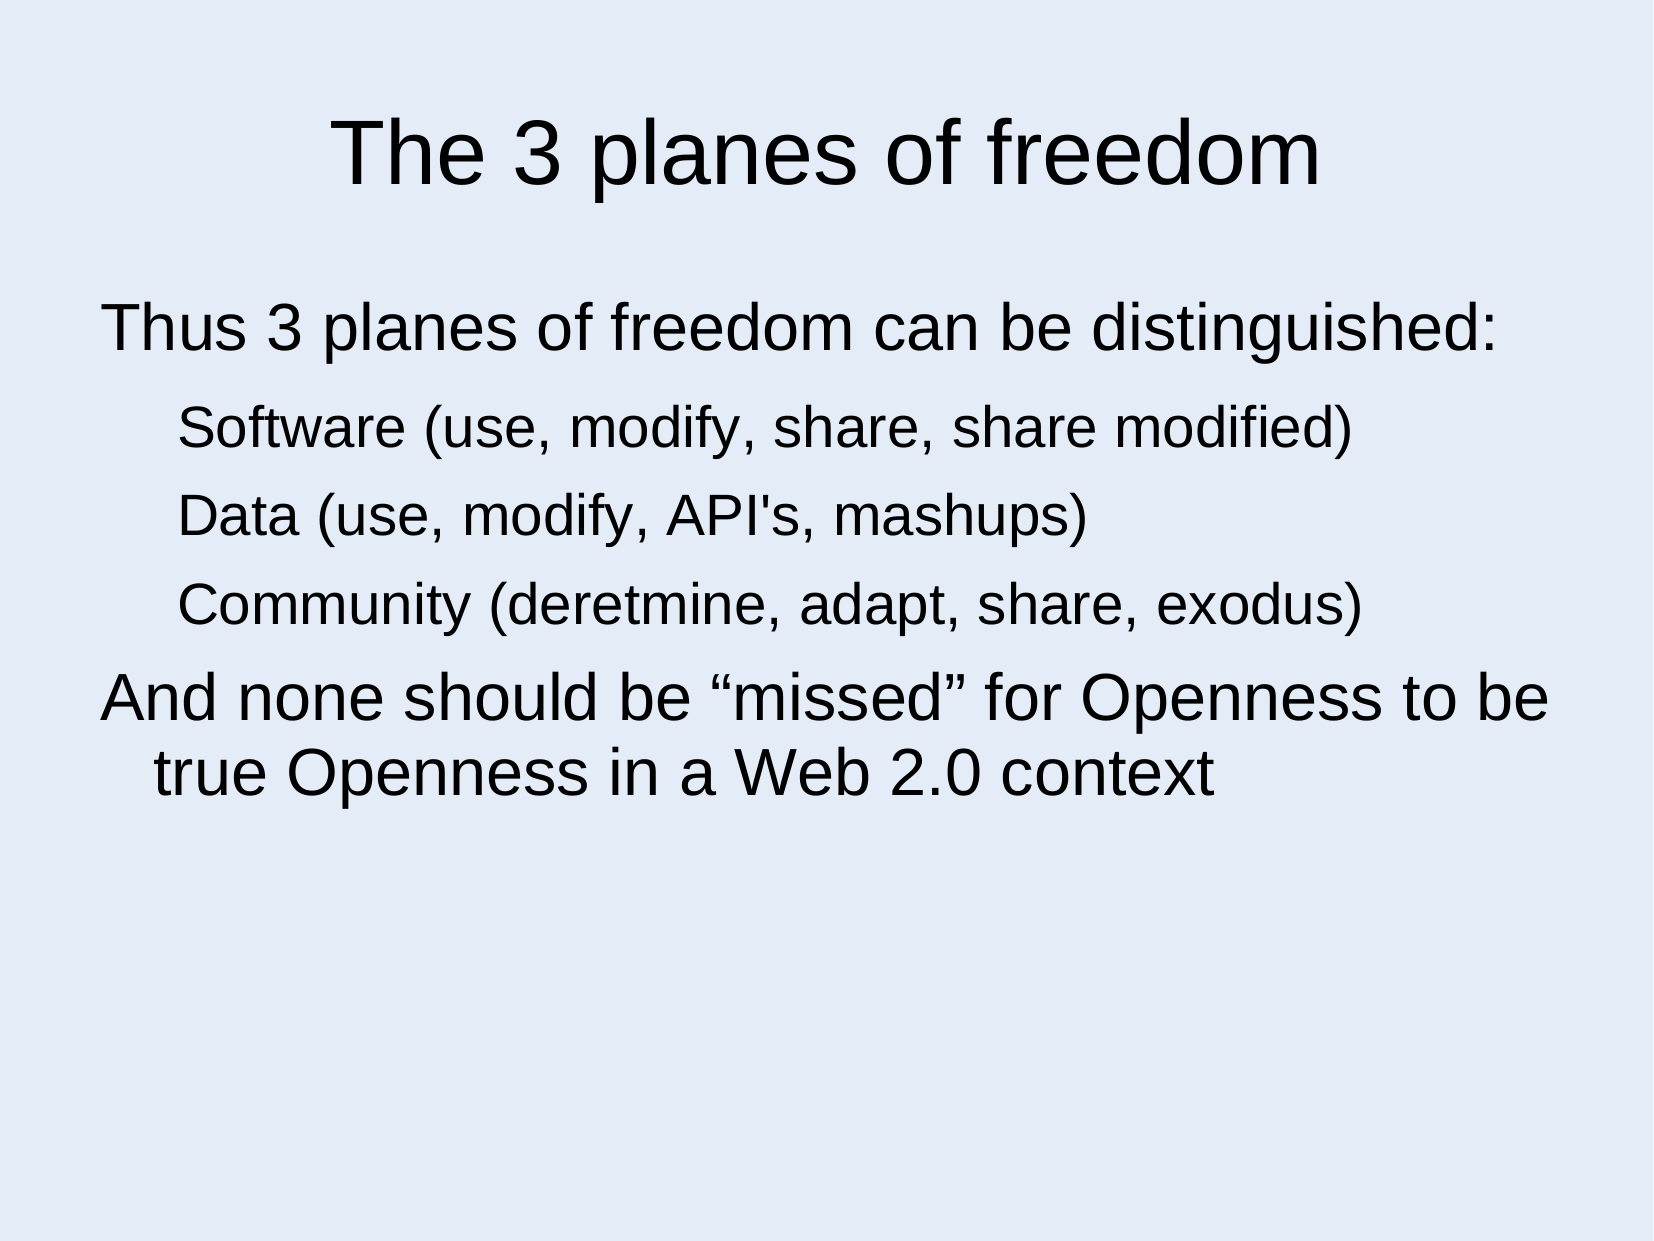

# The 3 planes of freedom
Thus 3 planes of freedom can be distinguished:
Software (use, modify, share, share modified)
Data (use, modify, API's, mashups)
Community (deretmine, adapt, share, exodus)
And none should be “missed” for Openness to be true Openness in a Web 2.0 context